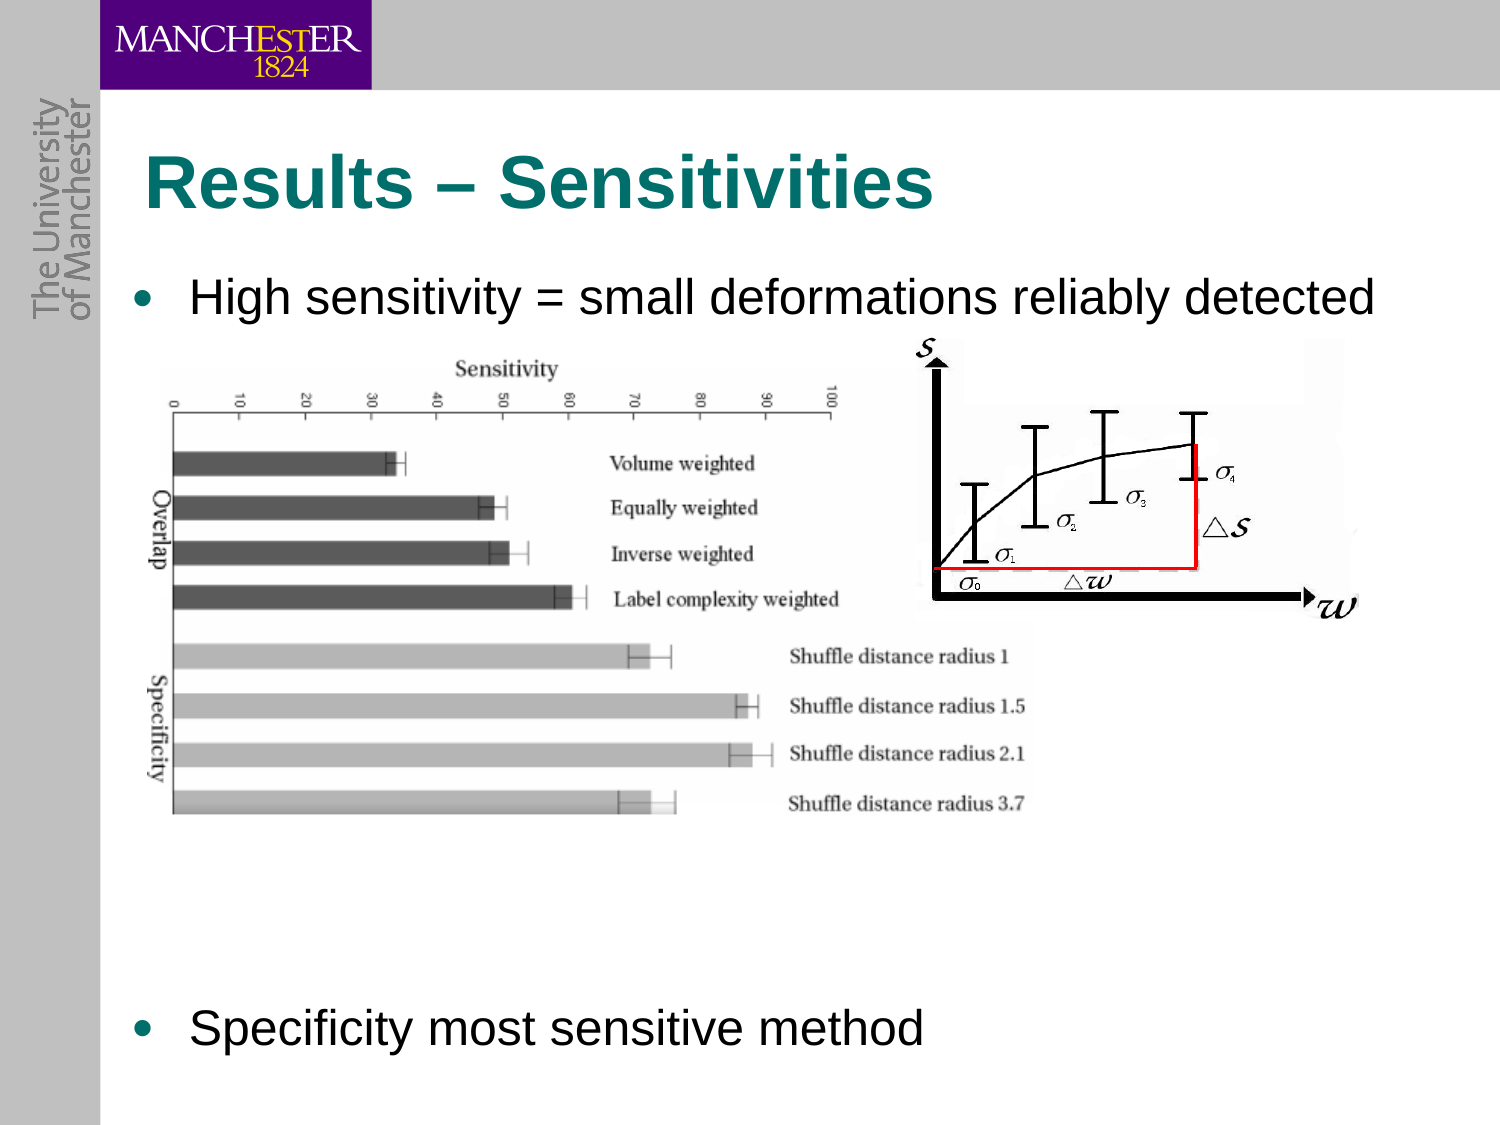

# Results – Sensitivities
High sensitivity = small deformations reliably detected
Specificity most sensitive method